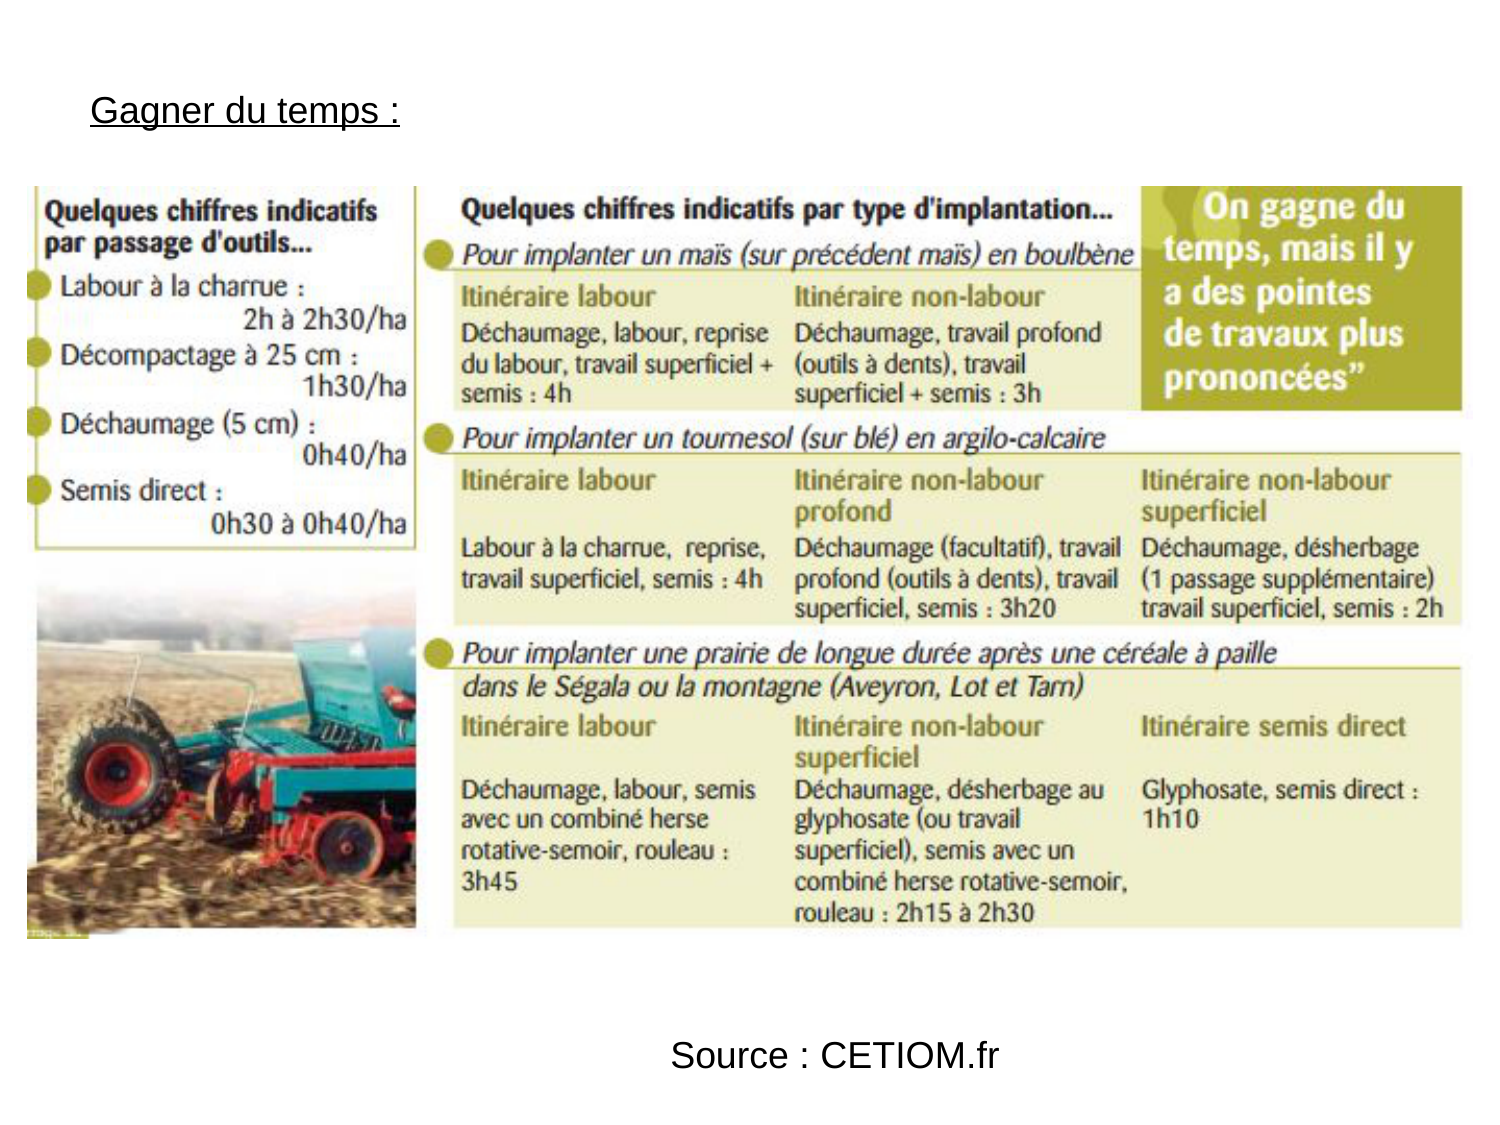

# Gagner du temps :
Source : CETIOM.fr